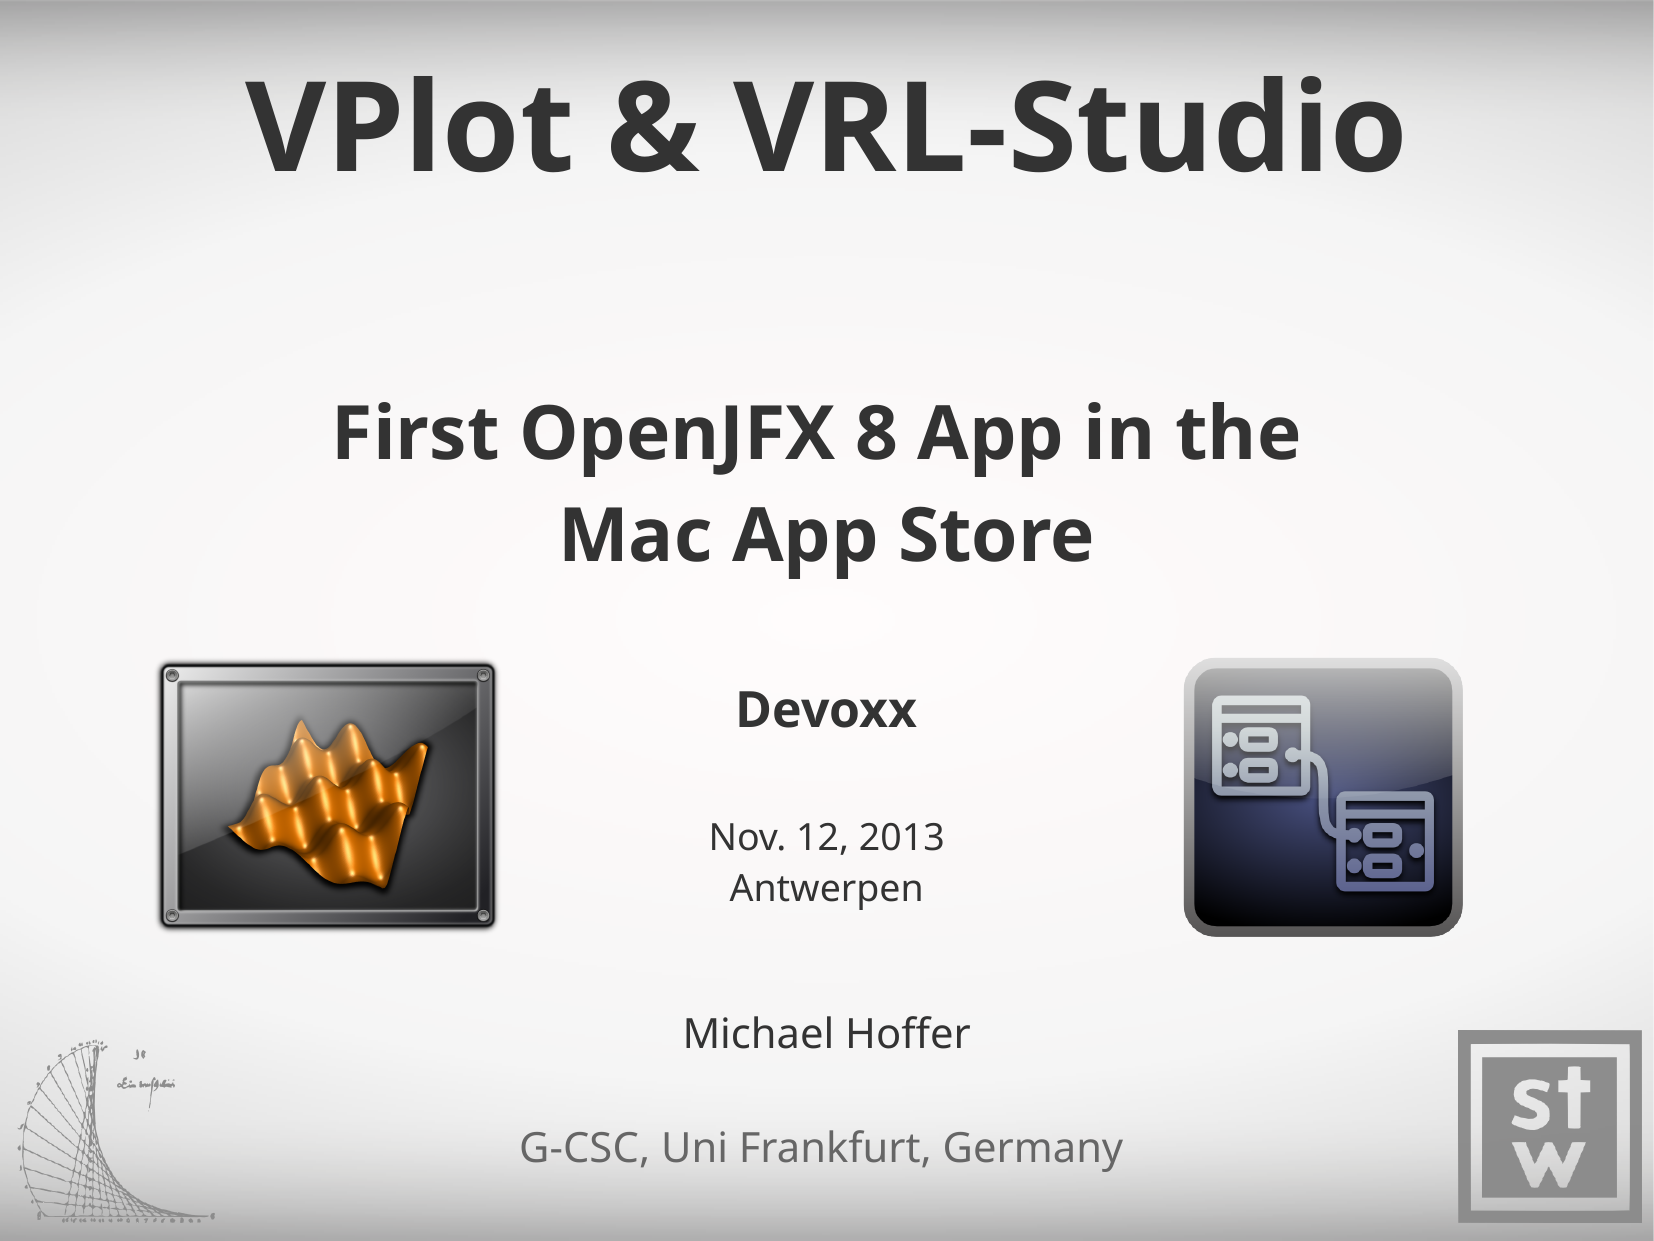

VPlot & VRL-Studio
First OpenJFX 8 App in the
Mac App Store
Devoxx
Nov. 12, 2013
Antwerpen
Michael Hoffer
G-CSC, Uni Frankfurt, Germany